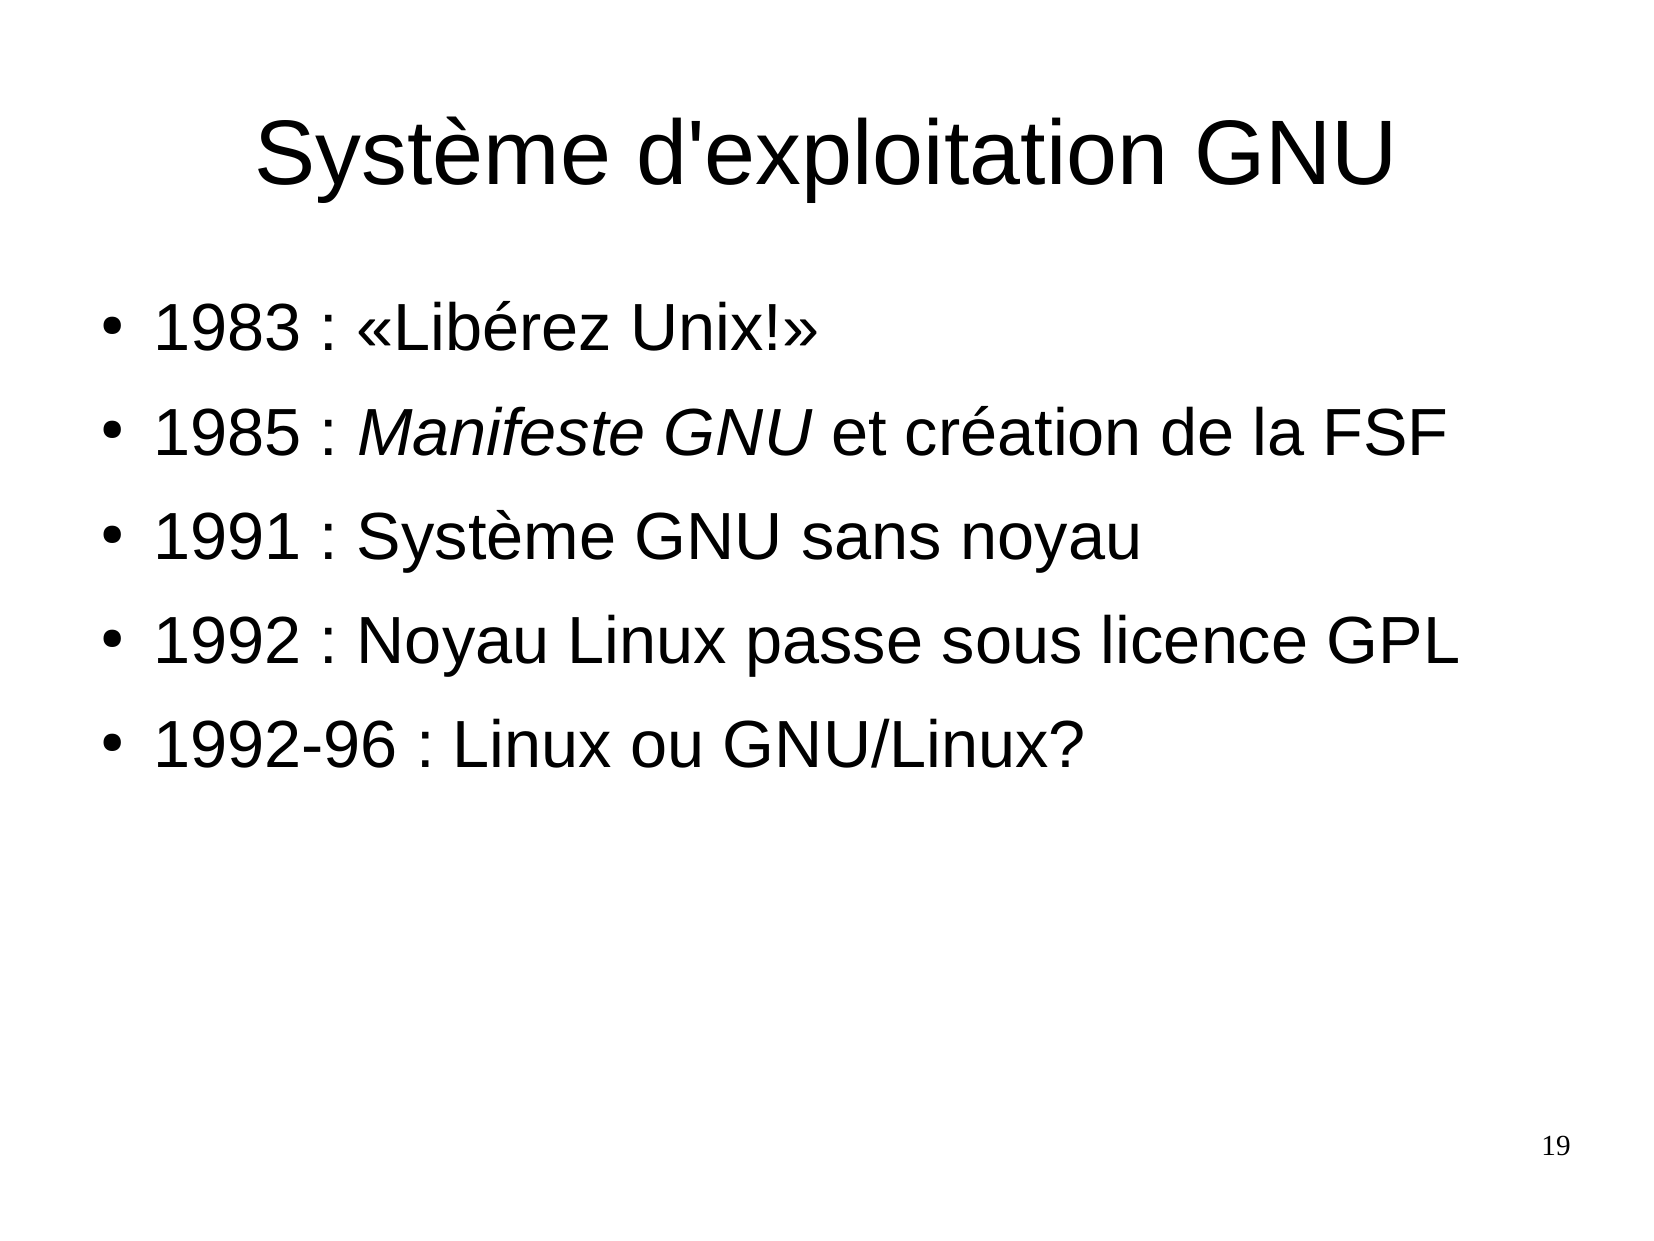

# Système d'exploitation GNU
1983 : «Libérez Unix!»
1985 : Manifeste GNU et création de la FSF
1991 : Système GNU sans noyau
1992 : Noyau Linux passe sous licence GPL
1992-96 : Linux ou GNU/Linux?
19